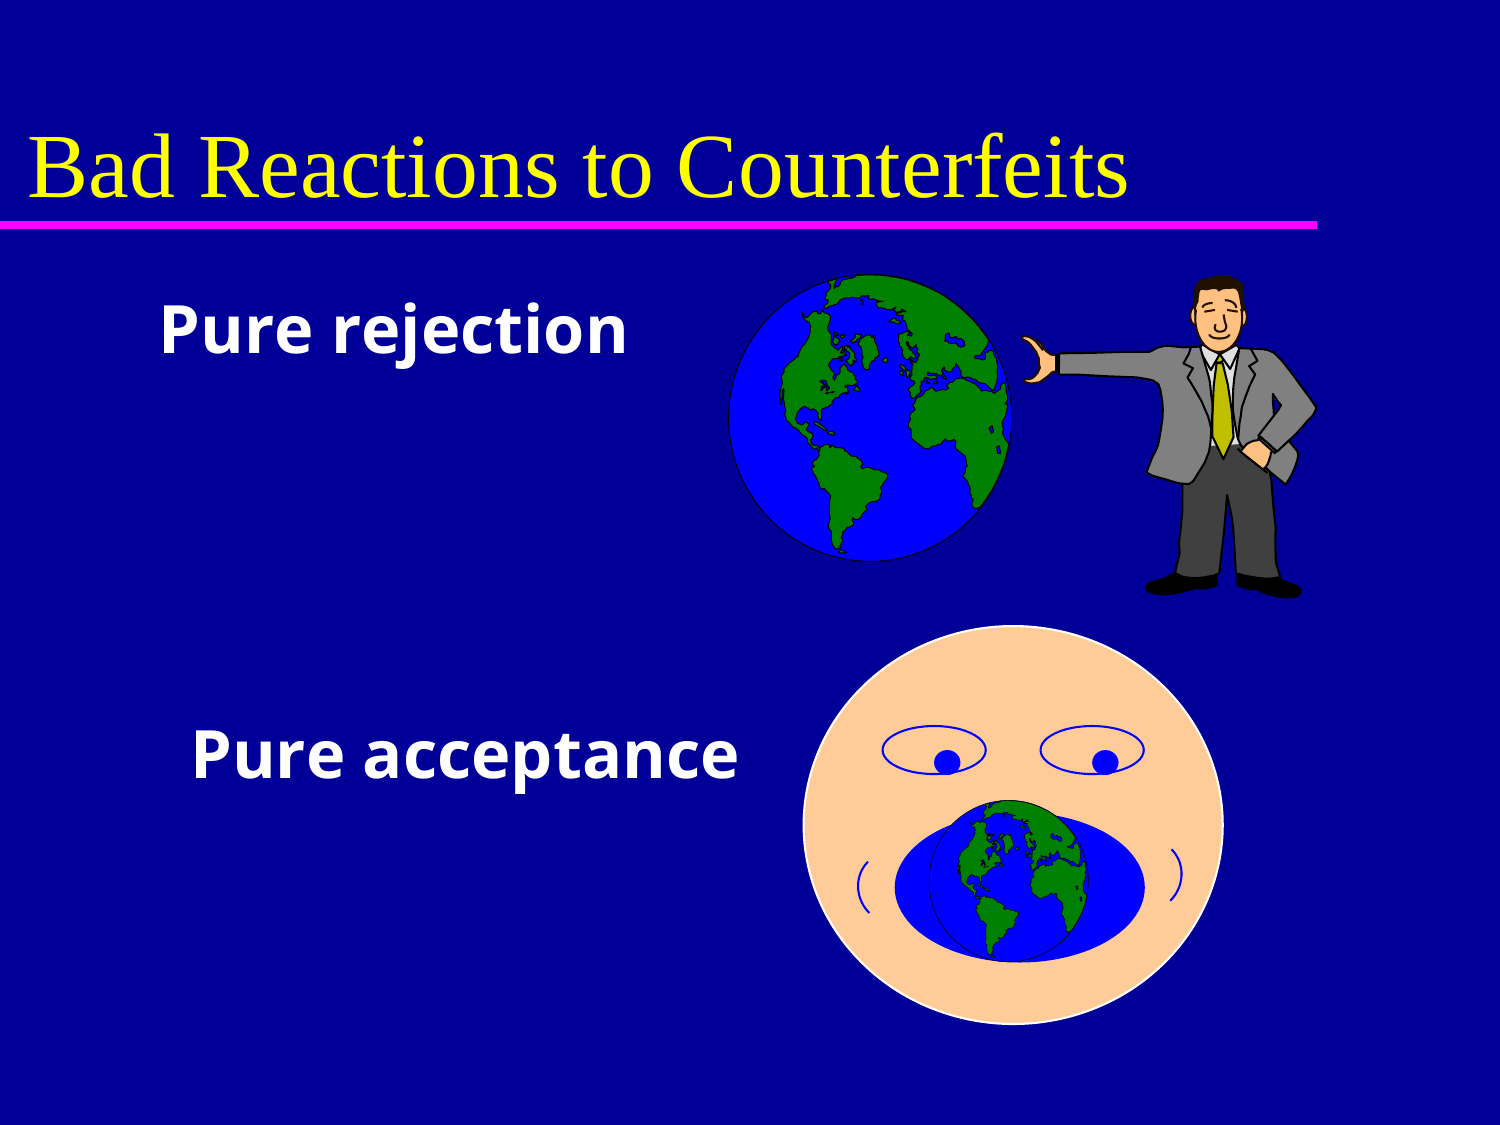

# Bad Reactions to Counterfeits
Pure rejection
 Pure acceptance